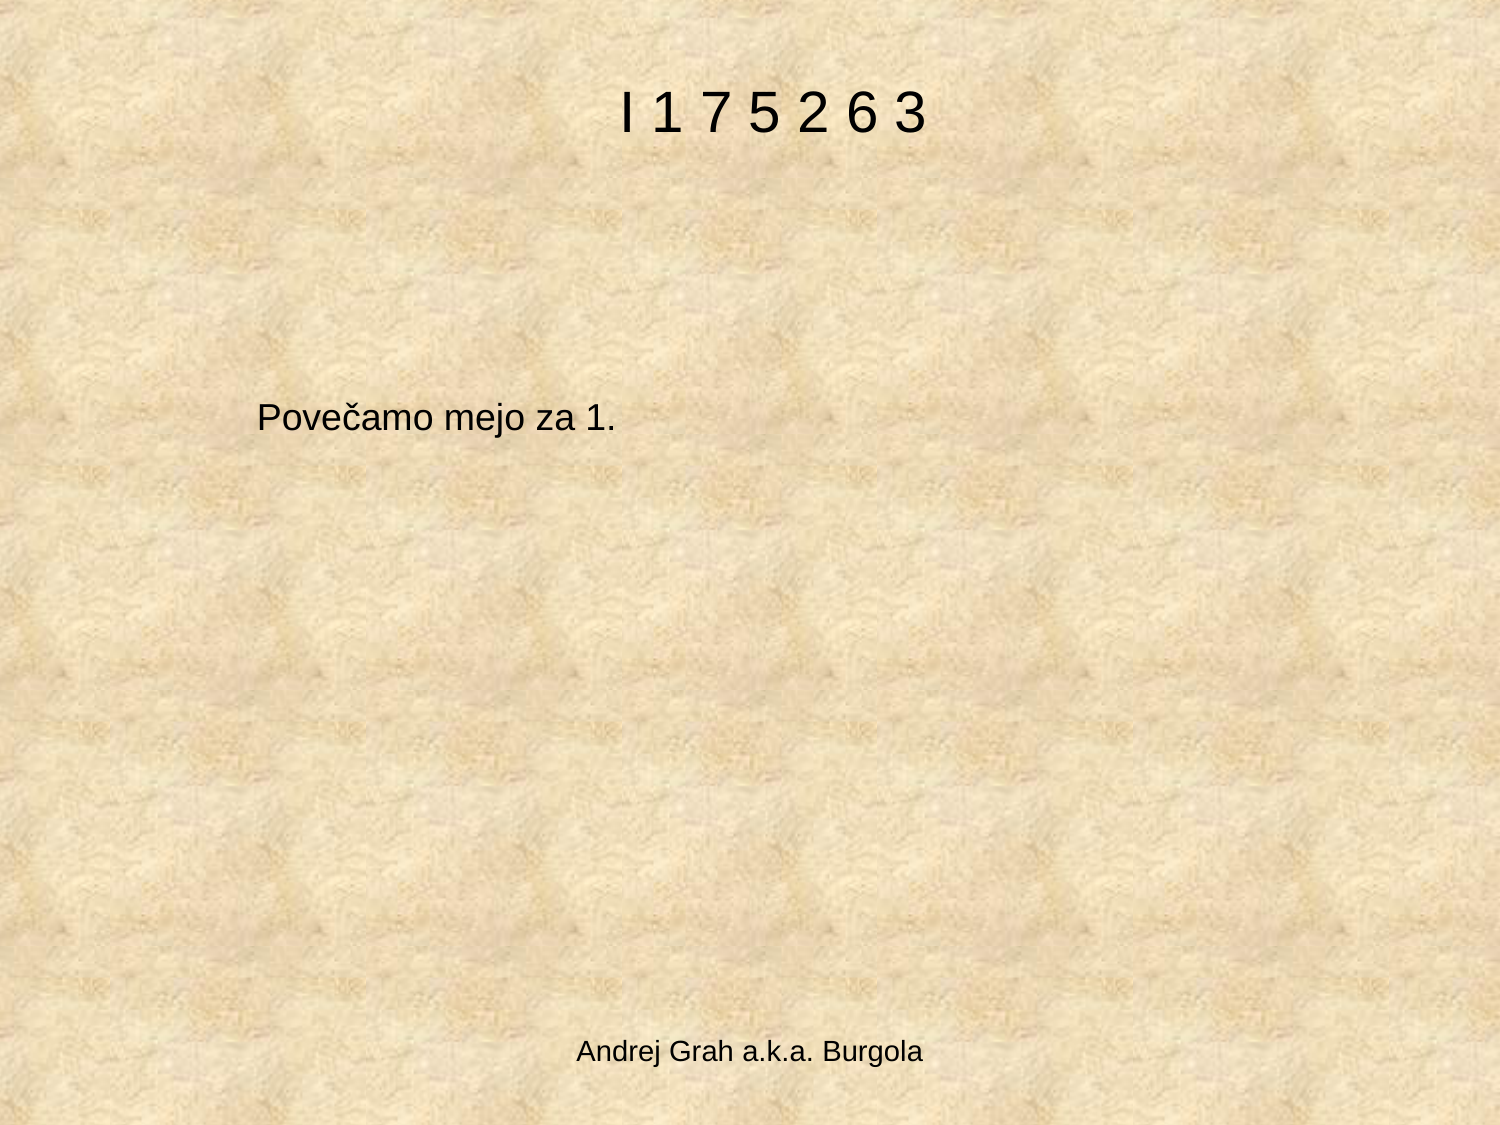

I 1 7 5 2 6 3
Povečamo mejo za 1.
Andrej Grah a.k.a. Burgola